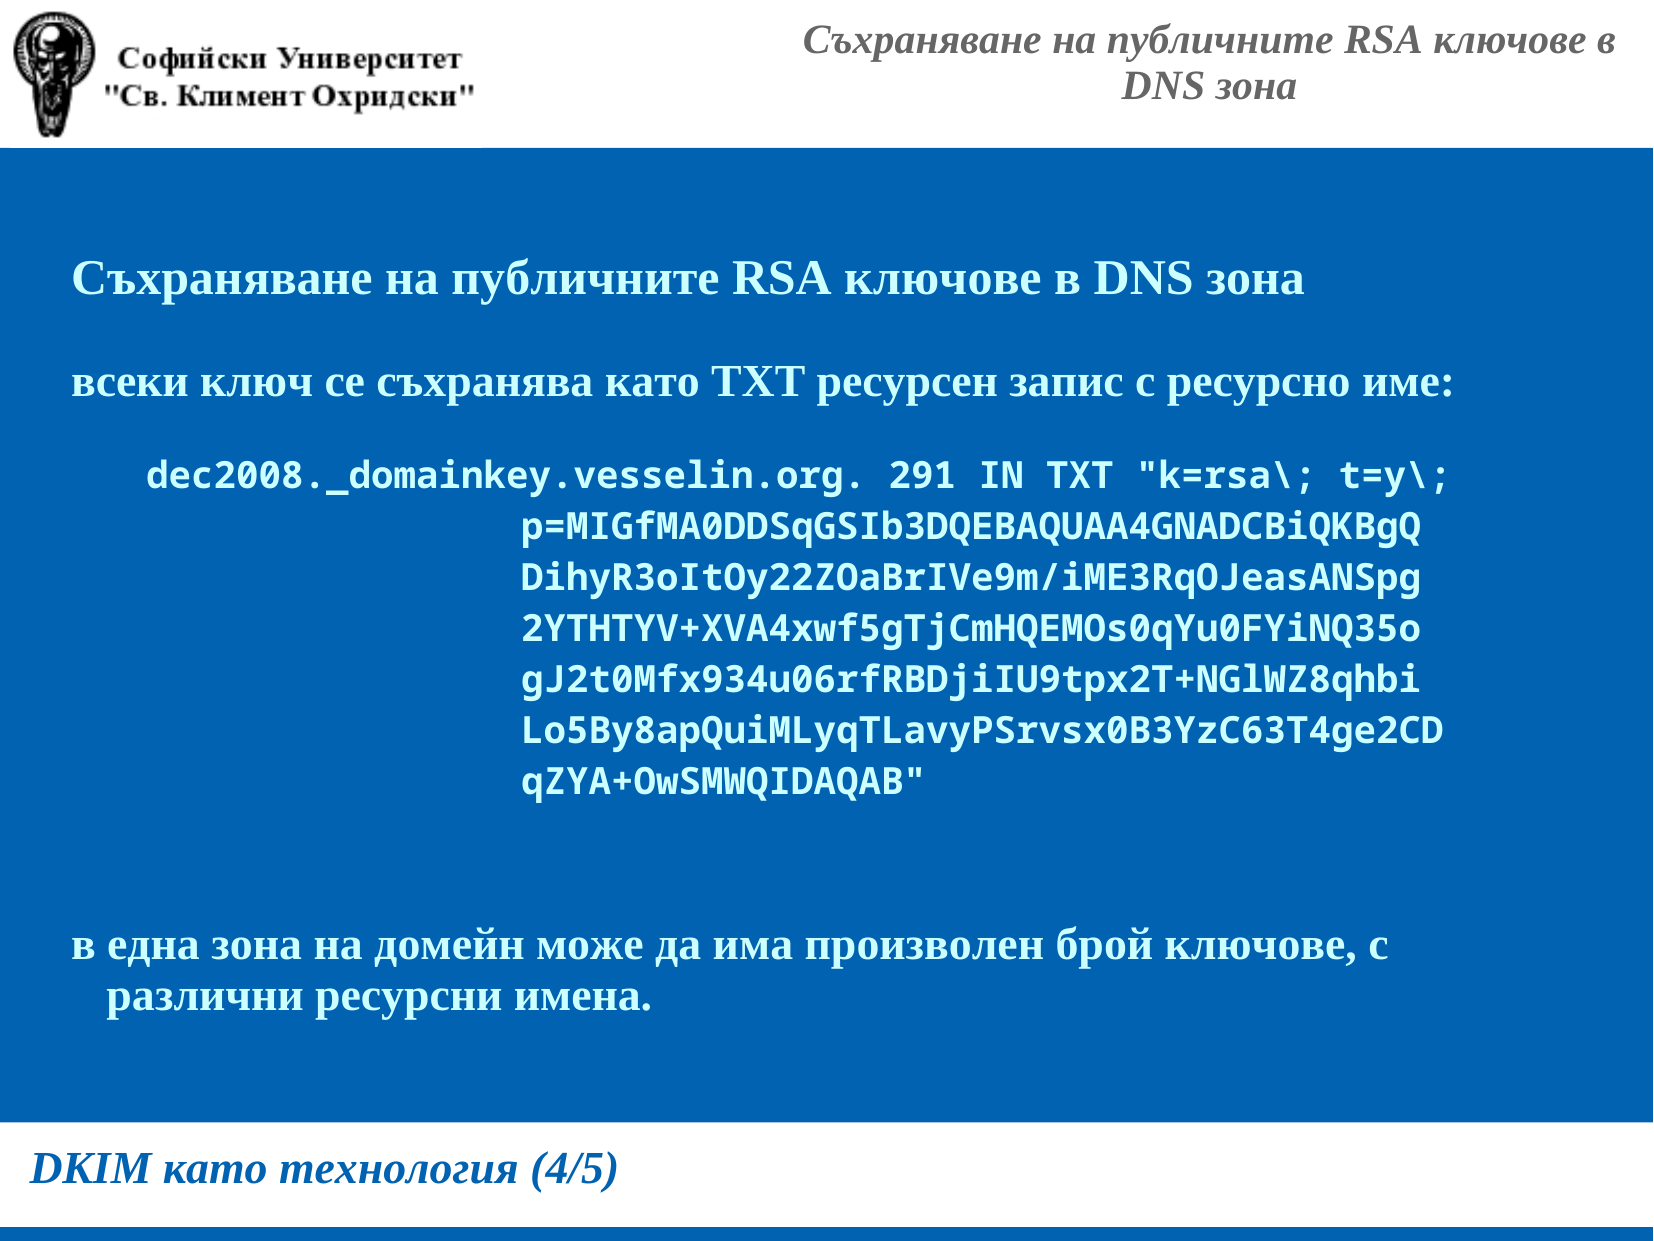

# Съхраняване на публичните RSA ключове в DNS зона
Съхраняване на публичните RSA ключове в DNS зона
всеки ключ се съхранява като TXT ресурсен запис с ресурсно име:
	dec2008._domainkey.vesselin.org. 291 IN TXT "k=rsa\; t=y\; 								p=MIGfMA0DDSqGSIb3DQEBAQUAA4GNADCBiQKBgQ
						DihyR3oItOy22ZOaBrIVe9m/iME3RqOJeasANSpg
						2YTHTYV+XVA4xwf5gTjCmHQEMOs0qYu0FYiNQ35o
						gJ2t0Mfx934u06rfRBDjiIU9tpx2T+NGlWZ8qhbi
						Lo5By8apQuiMLyqTLavyPSrvsx0B3YzC63T4ge2CD
						qZYA+OwSMWQIDAQAB"
в една зона на домейн може да има произволен брой ключове, с различни ресурсни имена.
DKIM като технология (4/5)